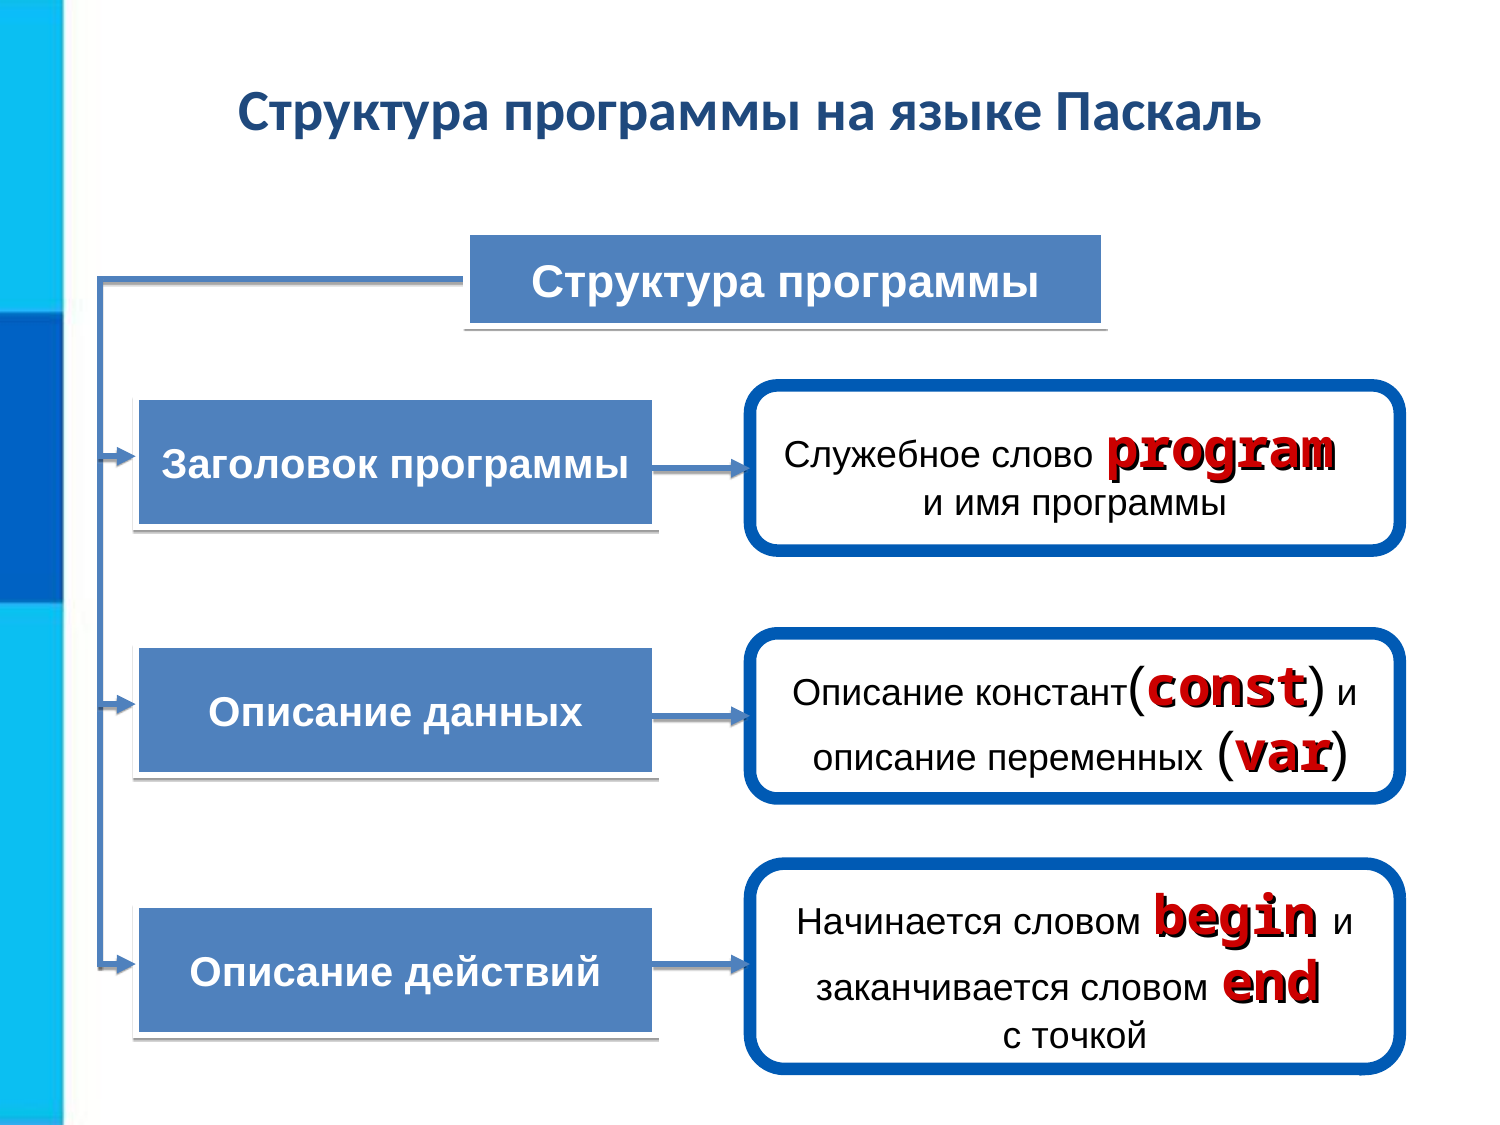

Структура программы на языке Паскаль
Структура программы
Служебное слово program
и имя программы
Заголовок программы
Описание констант(const) и
 описание переменных (var)
Описание данных
Начинается словом begin и
заканчивается словом end
с точкой
Описание действий